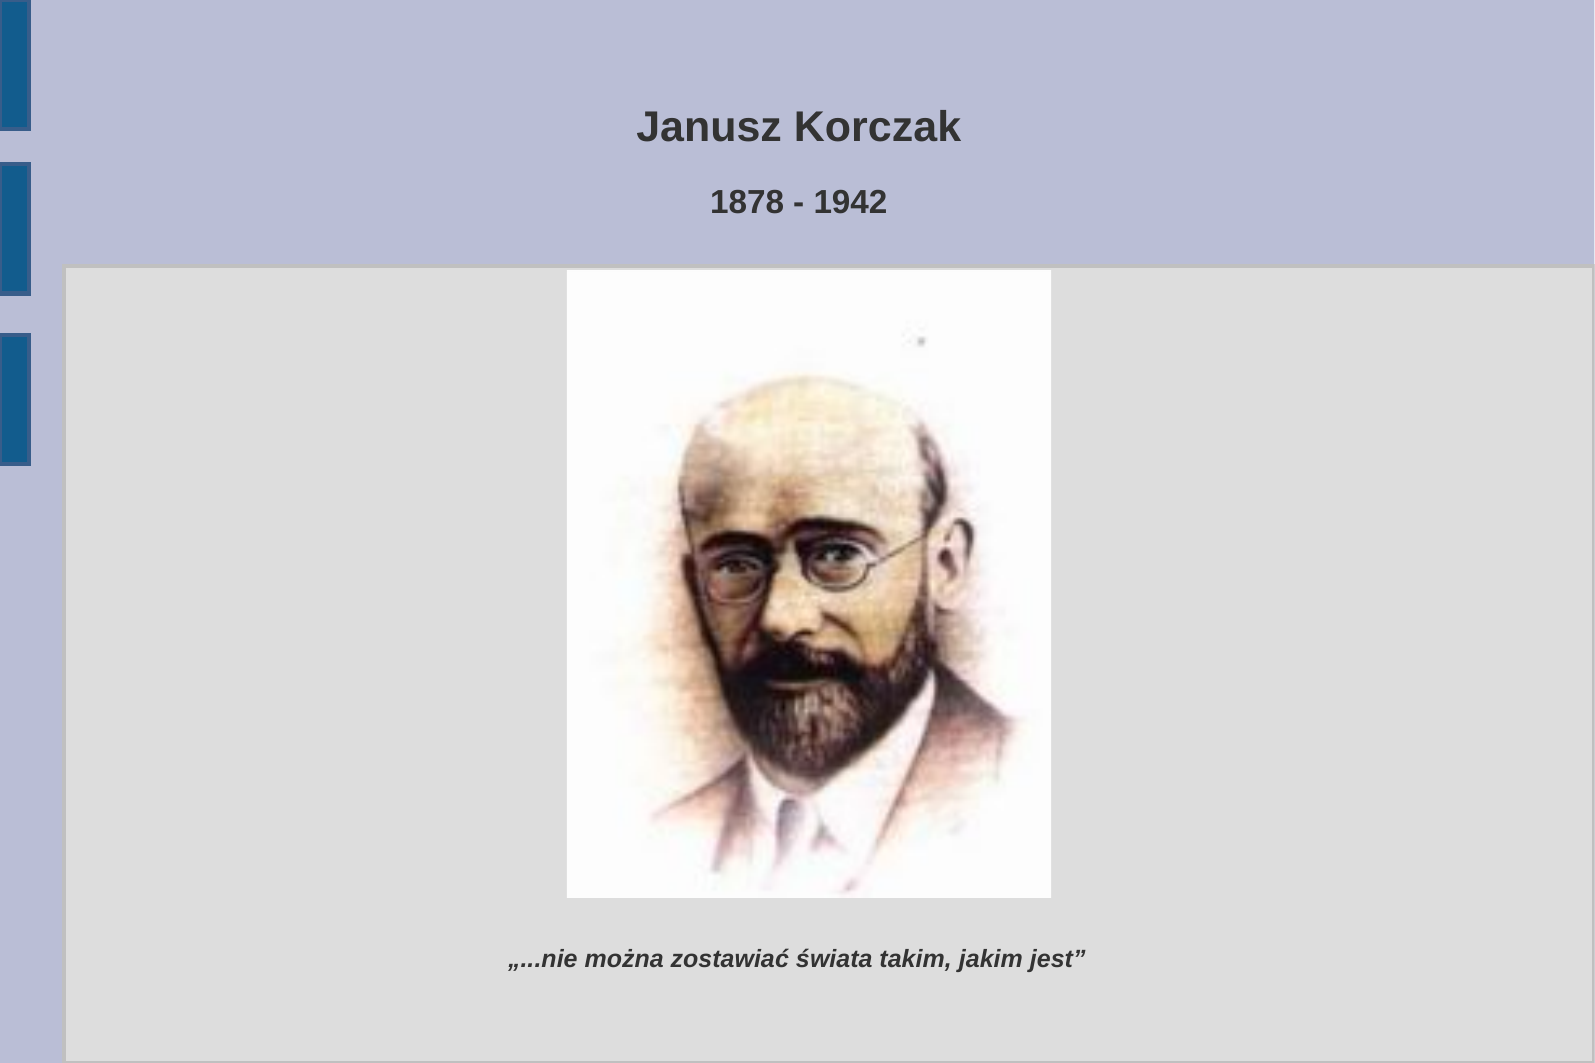

# Janusz Korczak 1878 - 1942
„...nie można zostawiać świata takim, jakim jest”